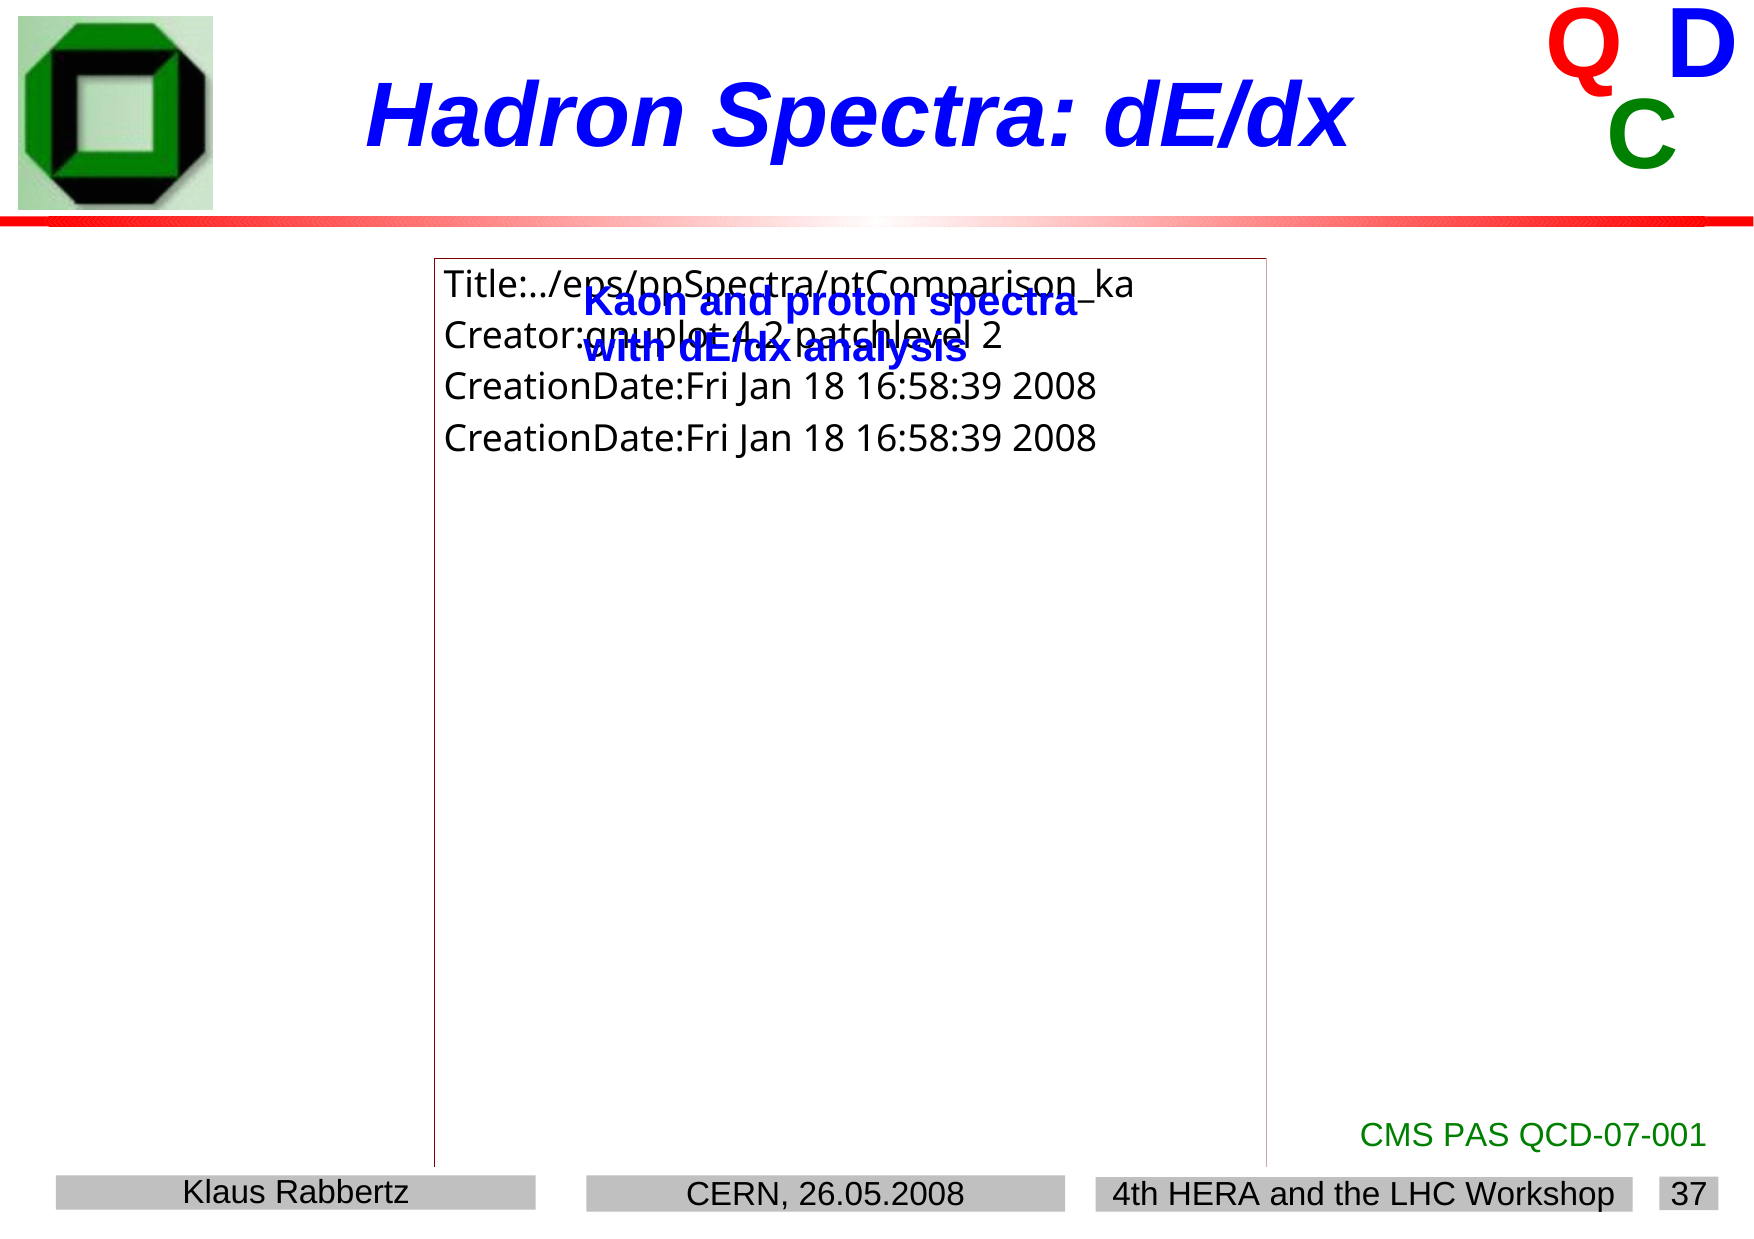

# Hadron Spectra: dE/dx
Kaon and proton spectra with dE/dx analysis
CMS PAS QCD-07-001